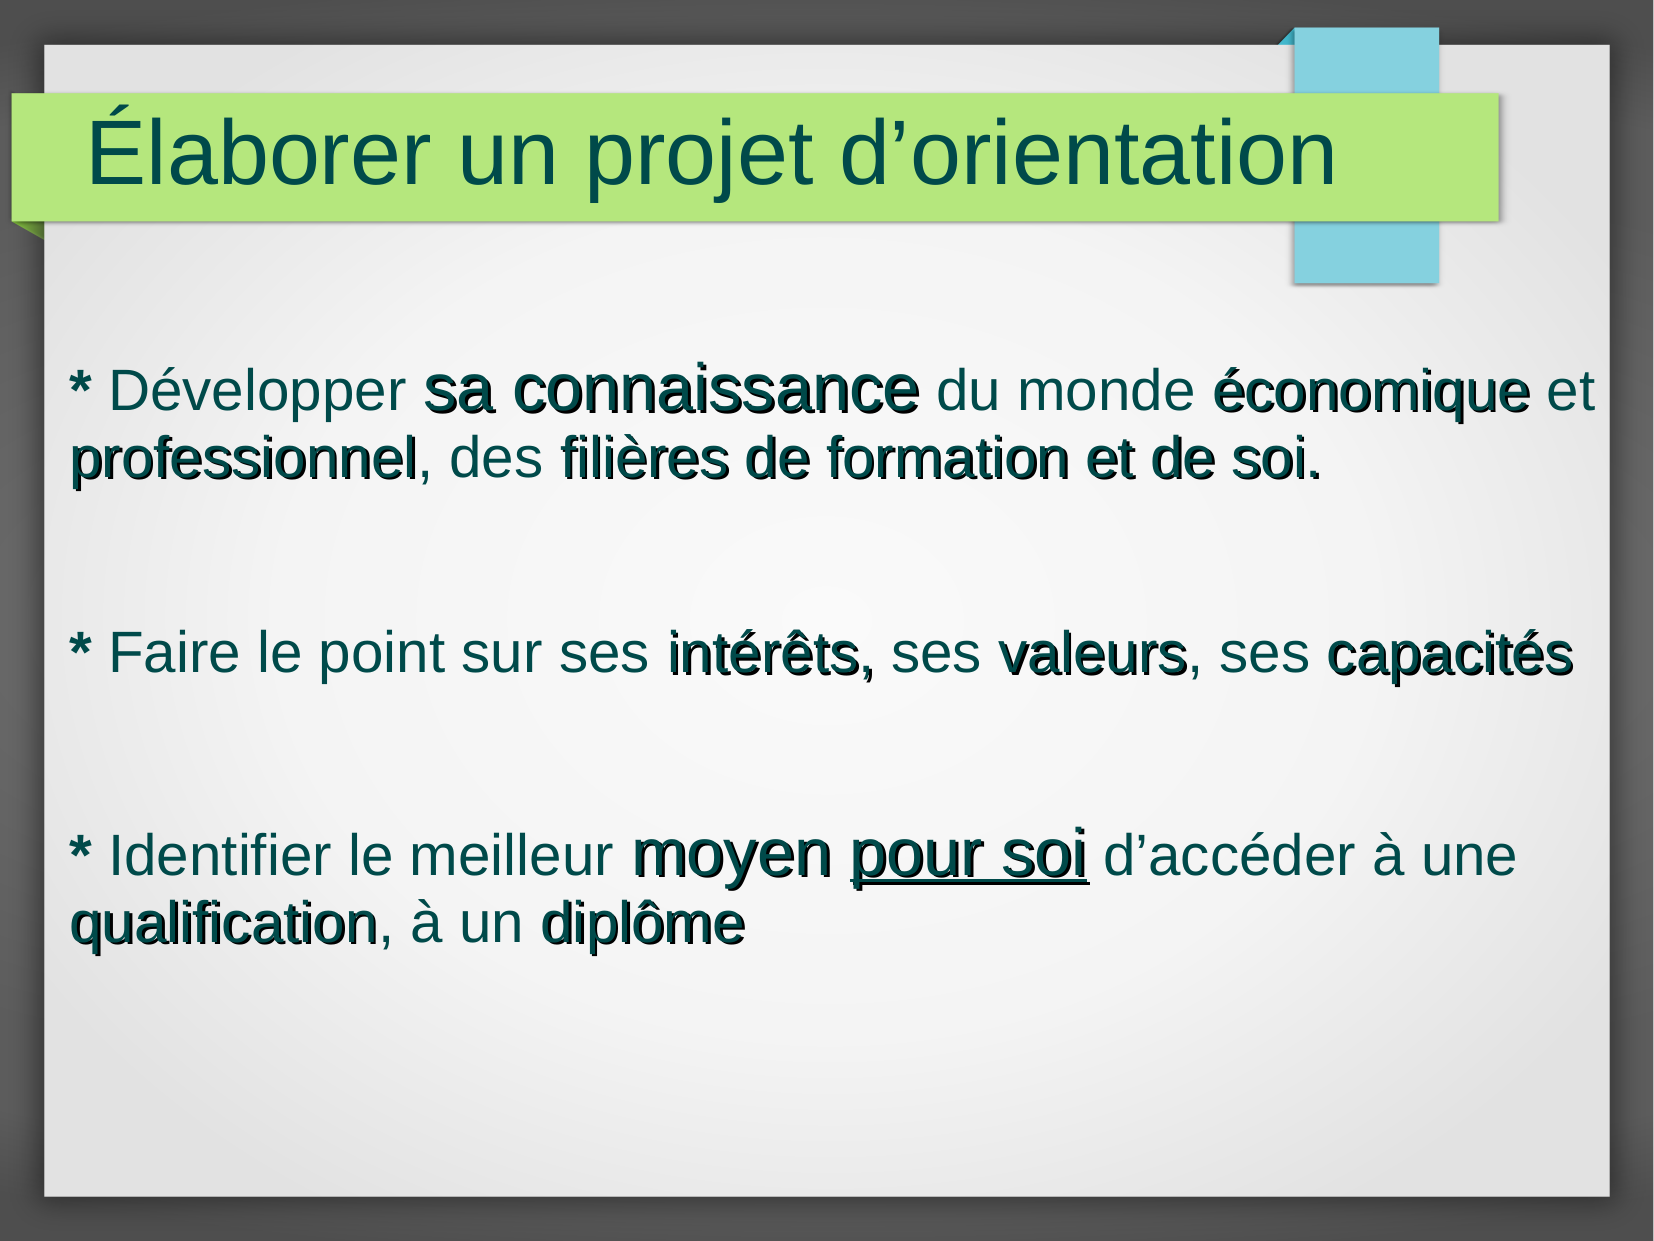

Élaborer un projet d’orientation
* Développer sa connaissance du monde économique et professionnel, des filières de formation et de soi.
* Faire le point sur ses intérêts, ses valeurs, ses capacités
* Identifier le meilleur moyen pour soi d’accéder à une qualification, à un diplôme